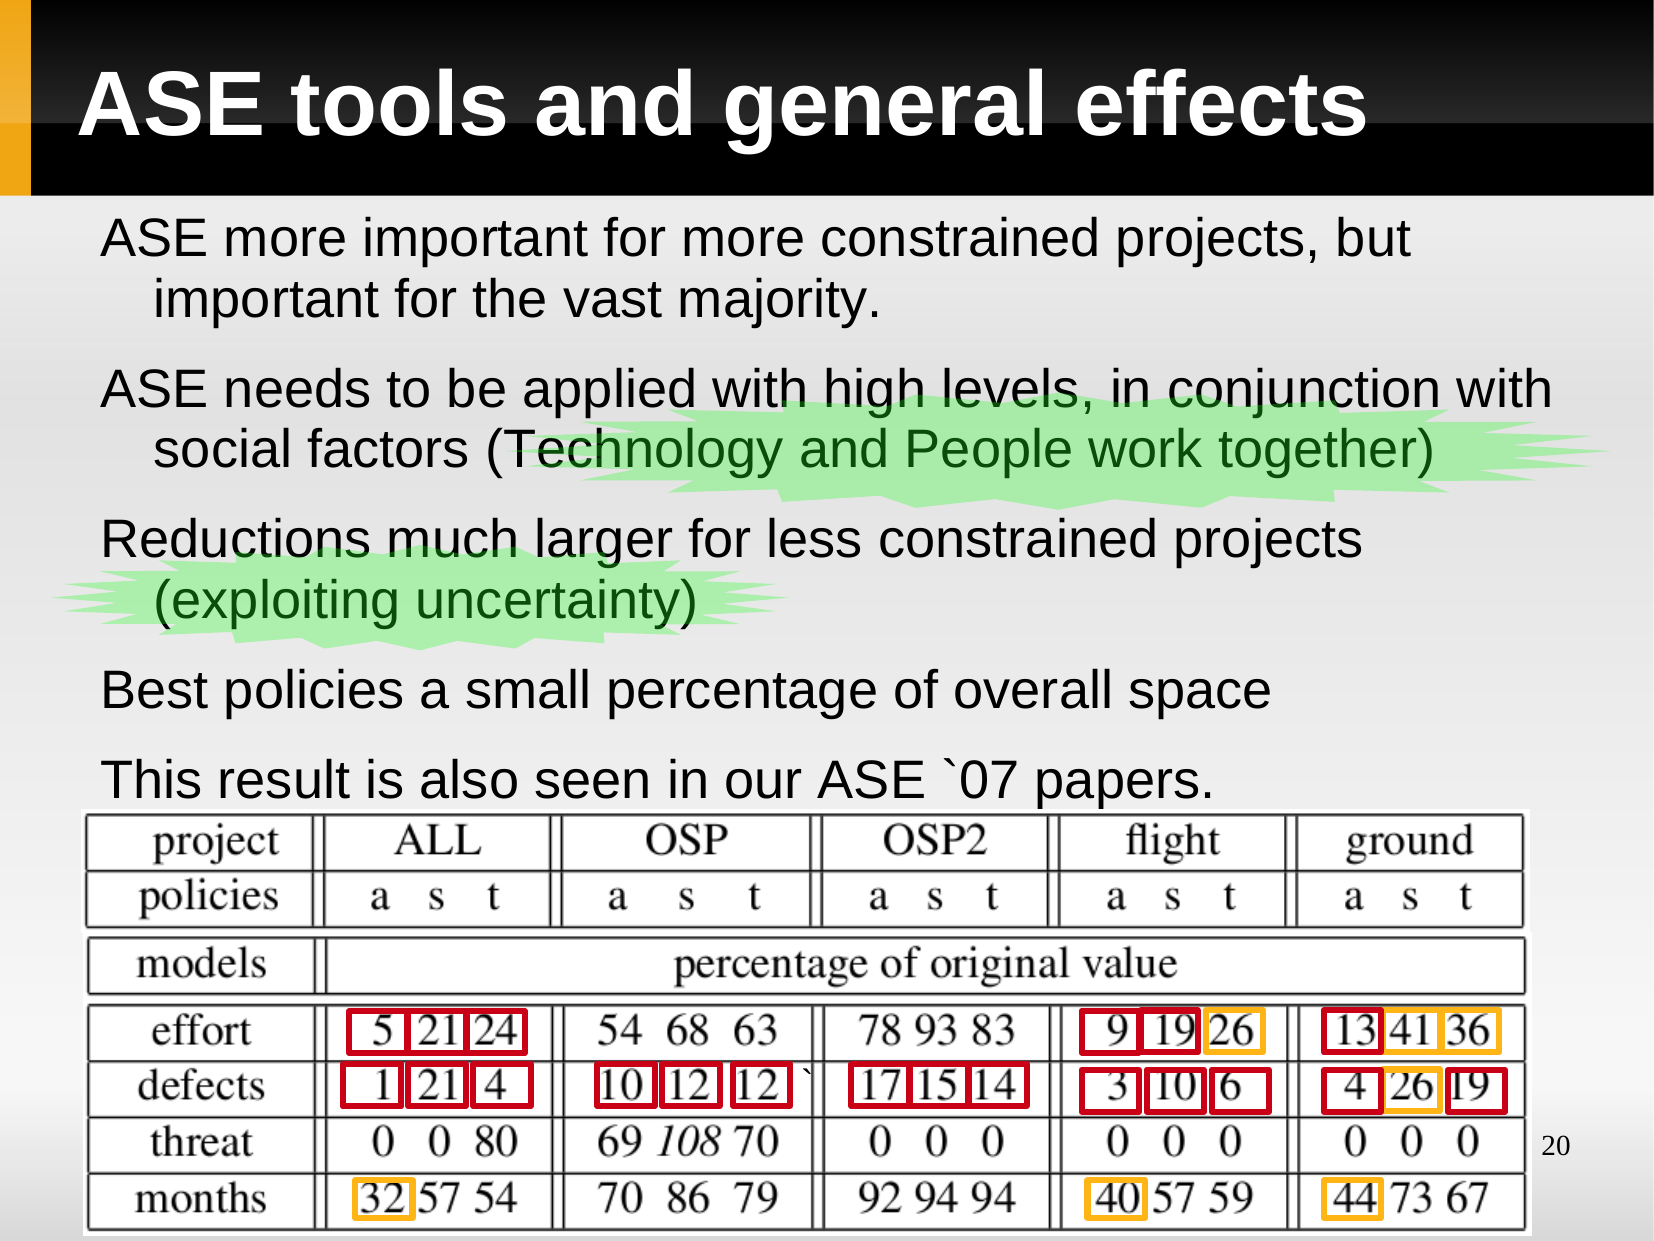

# ASE tools and general effects
ASE more important for more constrained projects, but important for the vast majority.
ASE needs to be applied with high levels, in conjunction with social factors (Technology and People work together)
Reductions much larger for less constrained projects (exploiting uncertainty)
Best policies a small percentage of overall space
This result is also seen in our ASE `07 papers.
`
20